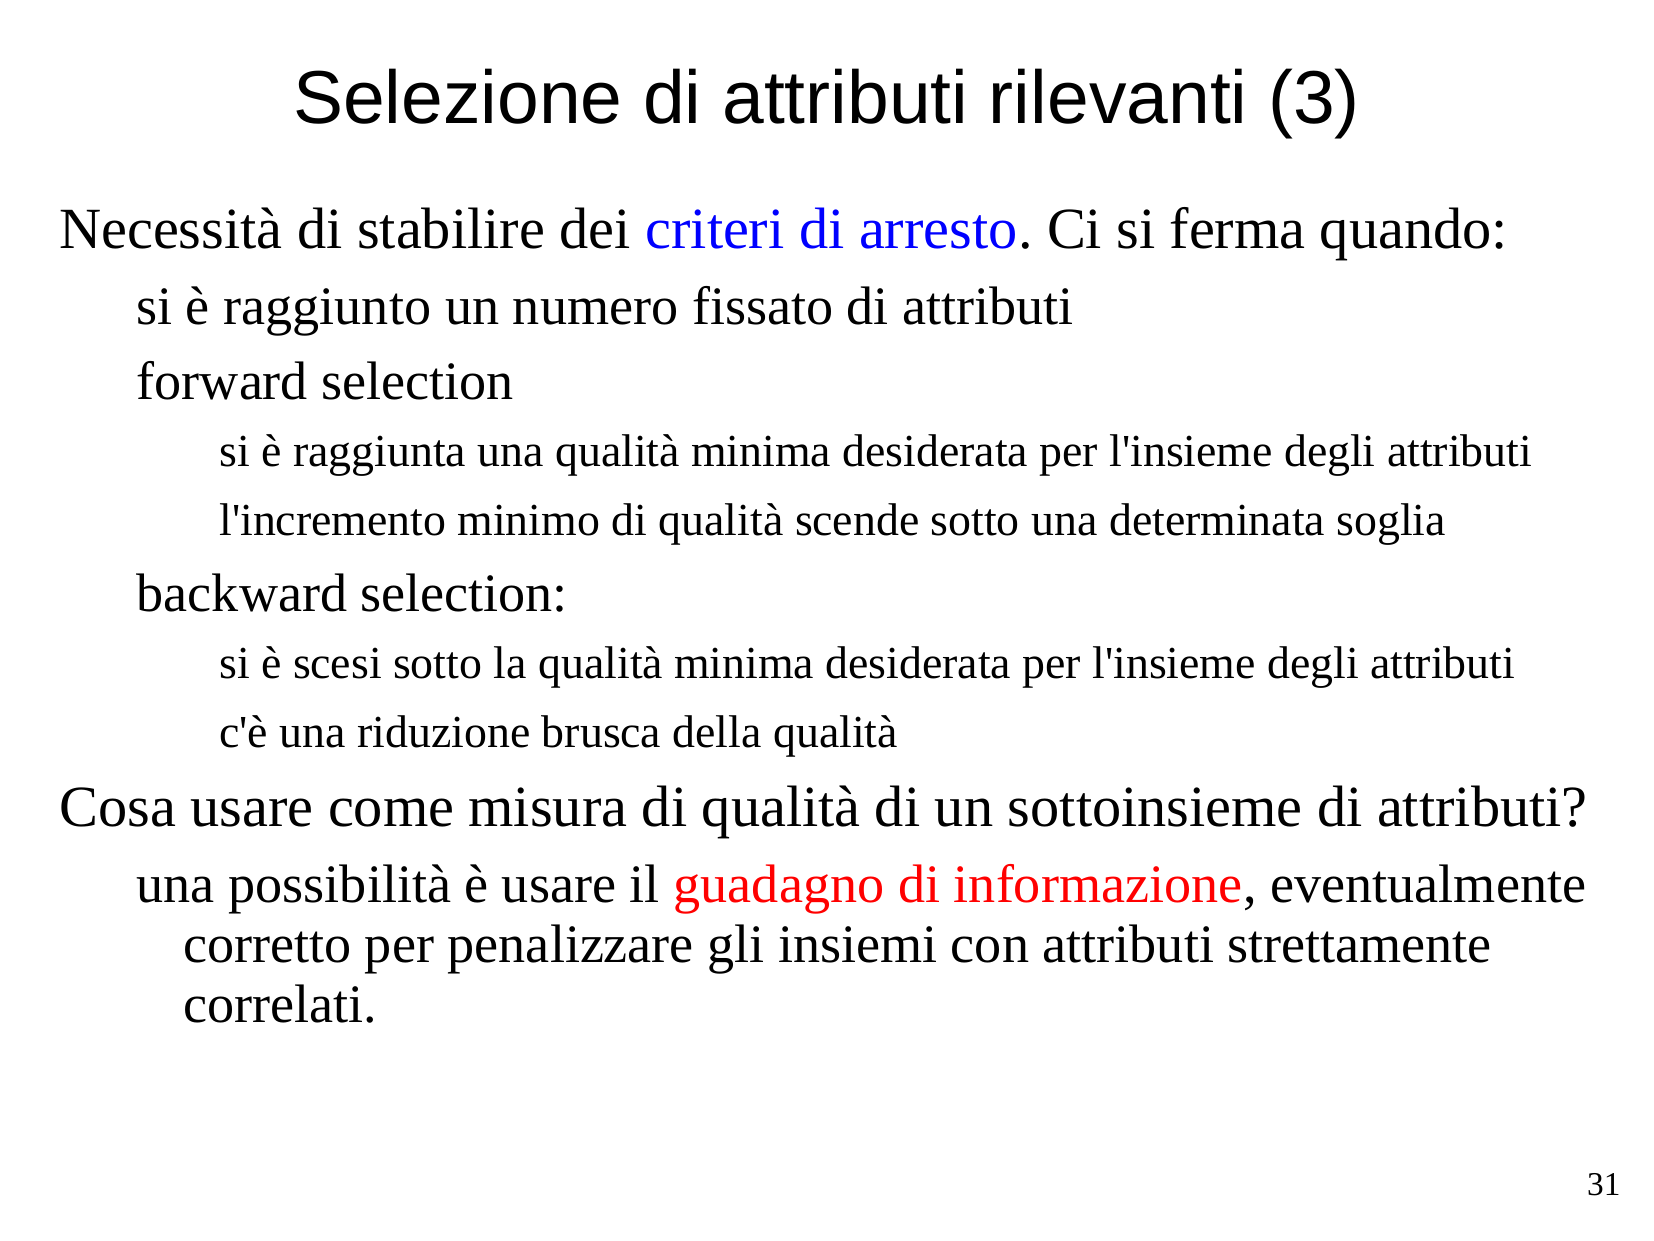

# Selezione di attributi rilevanti (3)
Necessità di stabilire dei criteri di arresto. Ci si ferma quando:
si è raggiunto un numero fissato di attributi
forward selection
si è raggiunta una qualità minima desiderata per l'insieme degli attributi
l'incremento minimo di qualità scende sotto una determinata soglia
backward selection:
si è scesi sotto la qualità minima desiderata per l'insieme degli attributi
c'è una riduzione brusca della qualità
Cosa usare come misura di qualità di un sottoinsieme di attributi?
una possibilità è usare il guadagno di informazione, eventualmente corretto per penalizzare gli insiemi con attributi strettamente correlati.